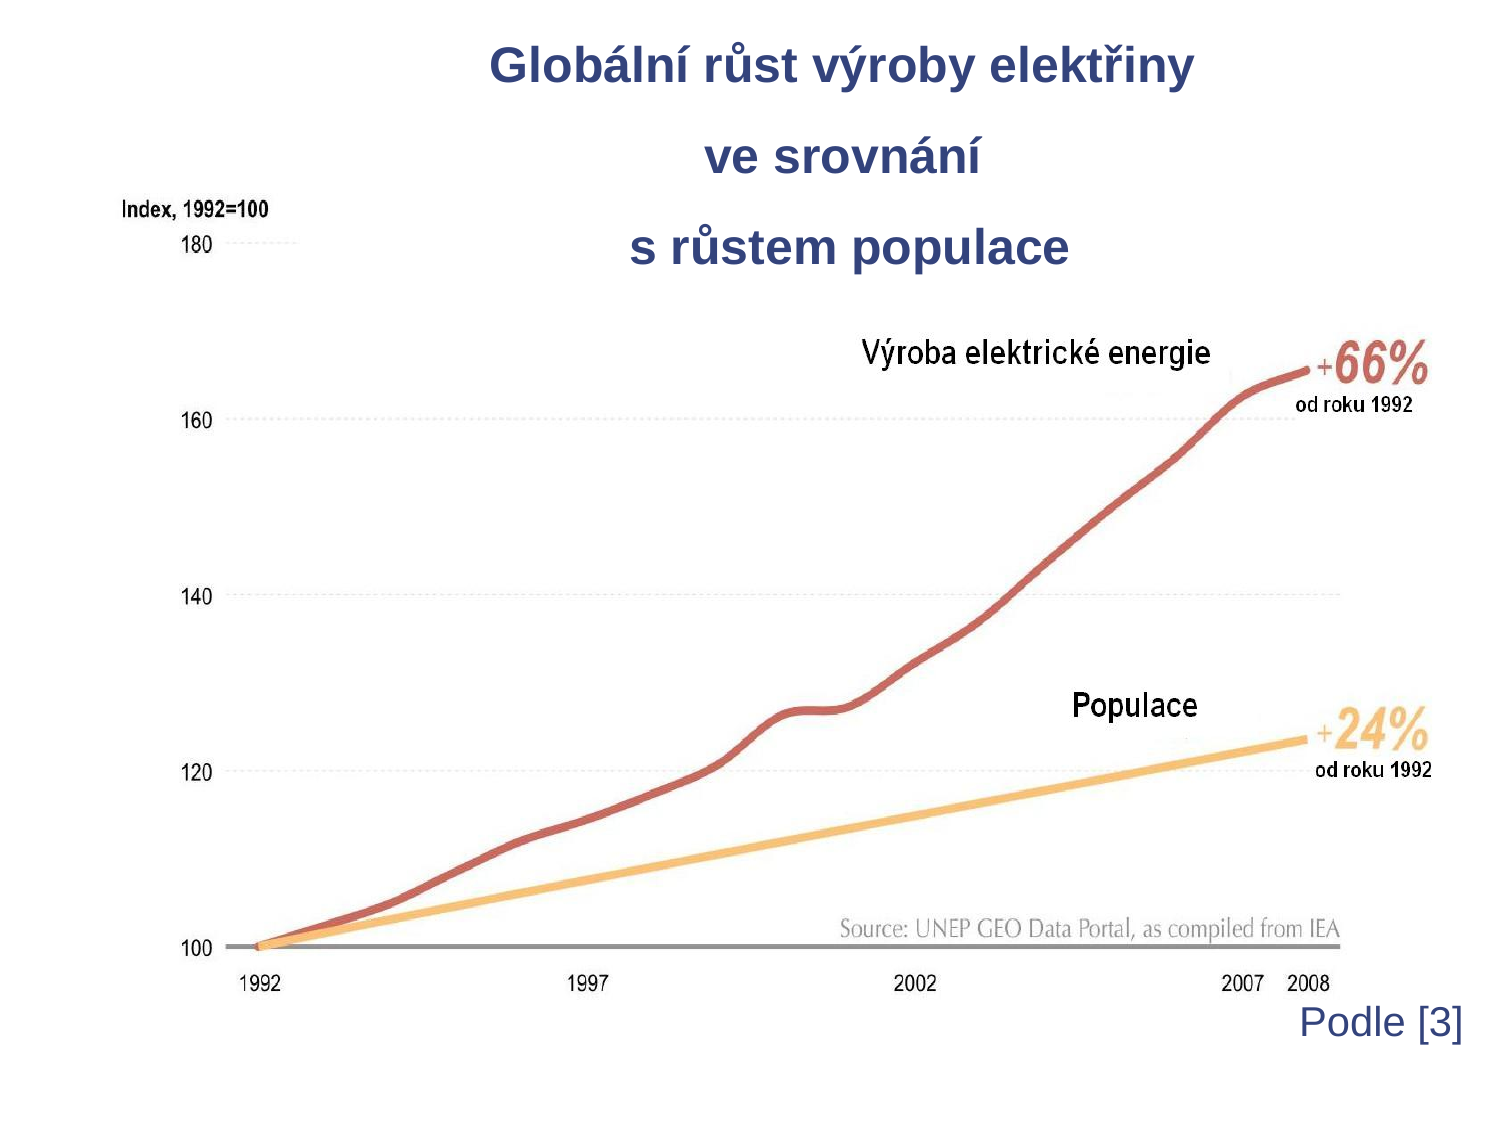

Globální růst výroby elektřiny
ve srovnání
s růstem populace
Podle [3]